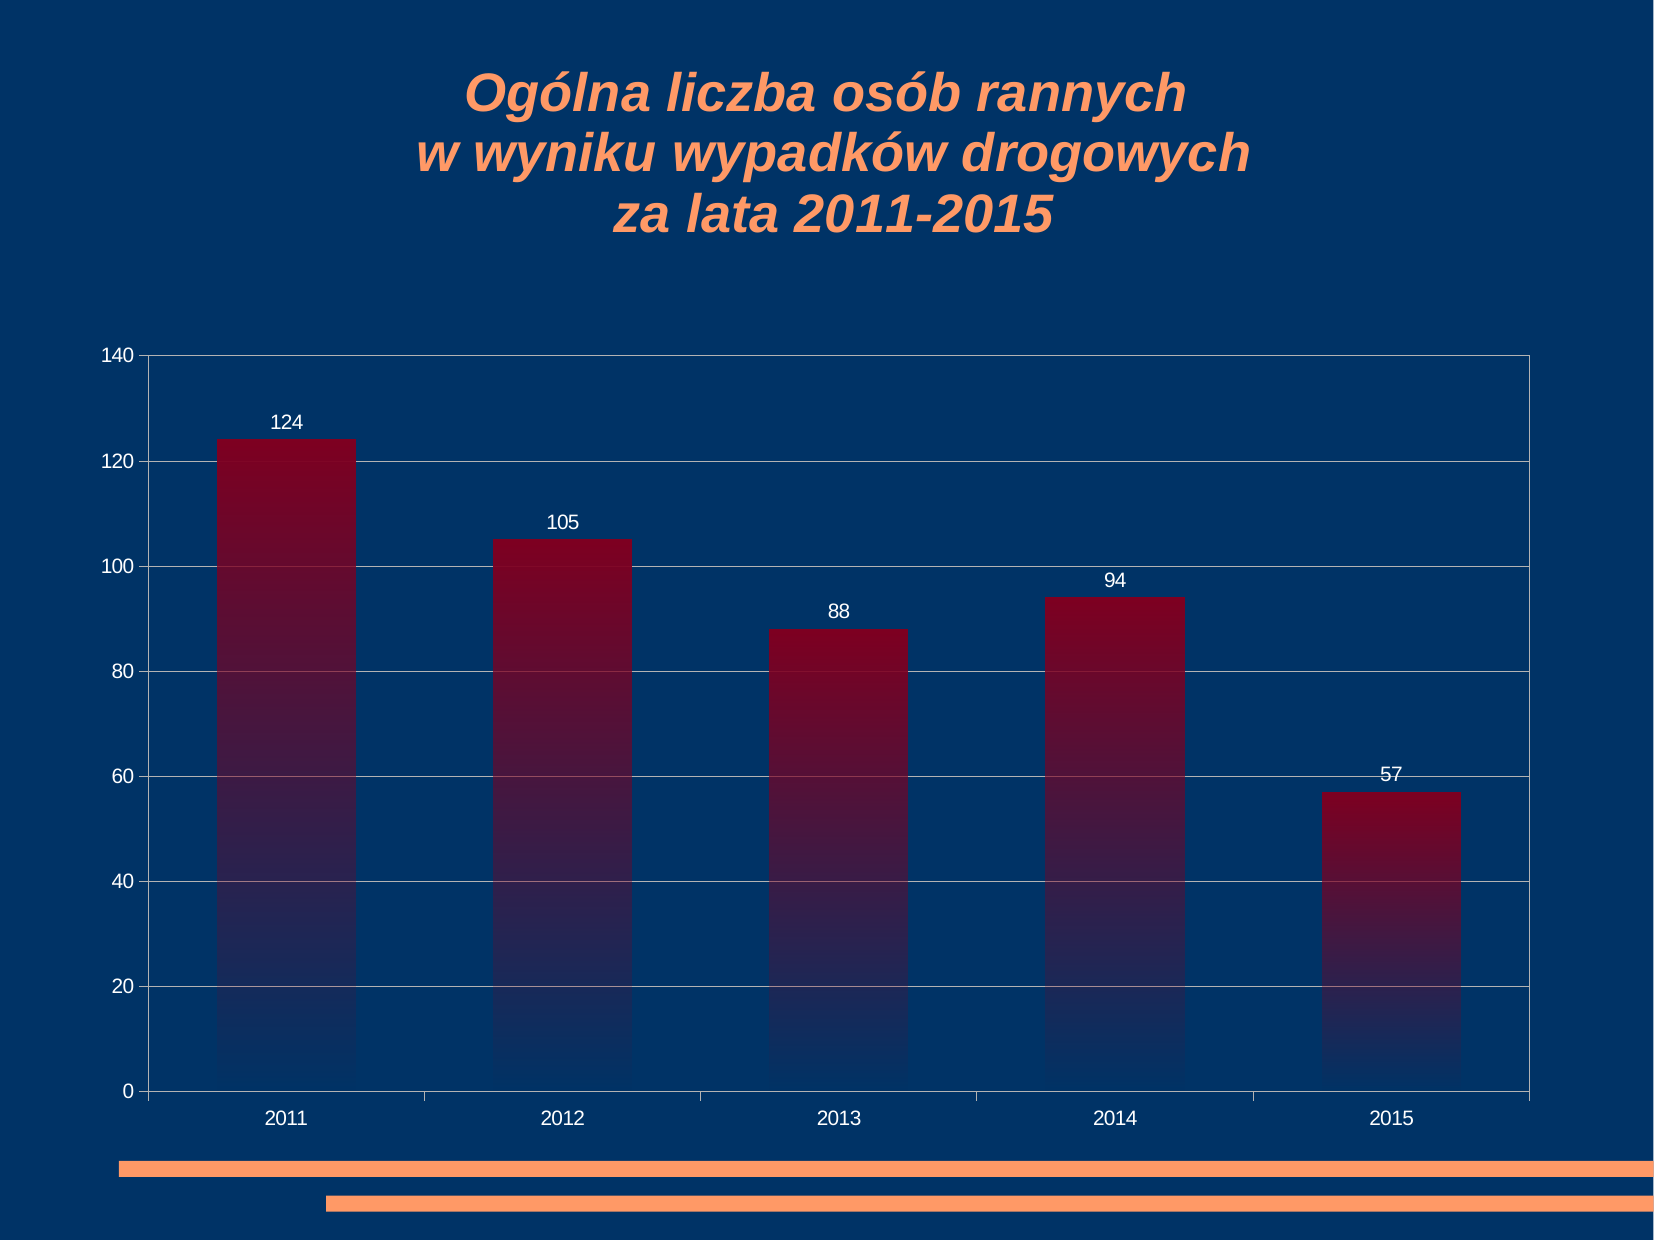

# Ogólna liczba osób rannych w wyniku wypadków drogowych za lata 2011-2015
### Chart
| Category | KMP Jaworzno |
|---|---|
| 2011 | 124.0 |
| 2012 | 105.0 |
| 2013 | 88.0 |
| 2014 | 94.0 |
| 2015 | 57.0 |